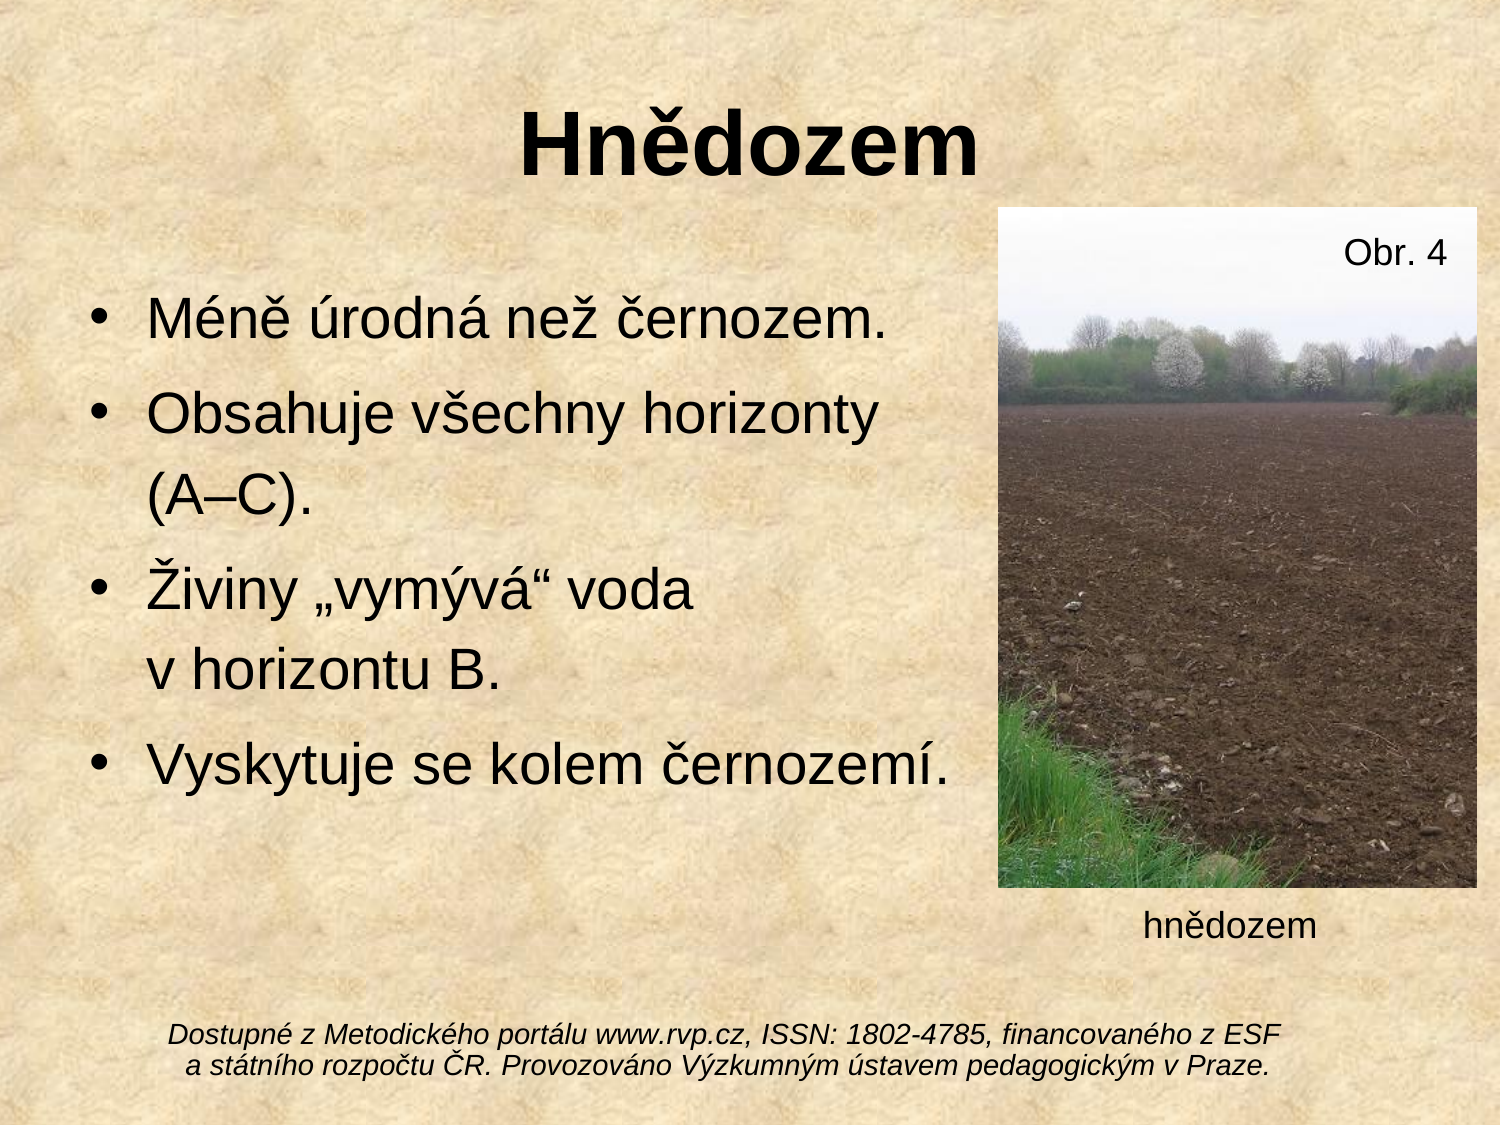

# Hnědozem
Obr. 4
Méně úrodná než černozem.
Obsahuje všechny horizonty (A–C).
Živiny „vymývá“ voda
v horizontu B.
Vyskytuje se kolem černozemí.
hnědozem
Dostupné z Metodického portálu www.rvp.cz, ISSN: 1802-4785, financovaného z ESF
a státního rozpočtu ČR. Provozováno Výzkumným ústavem pedagogickým v Praze.